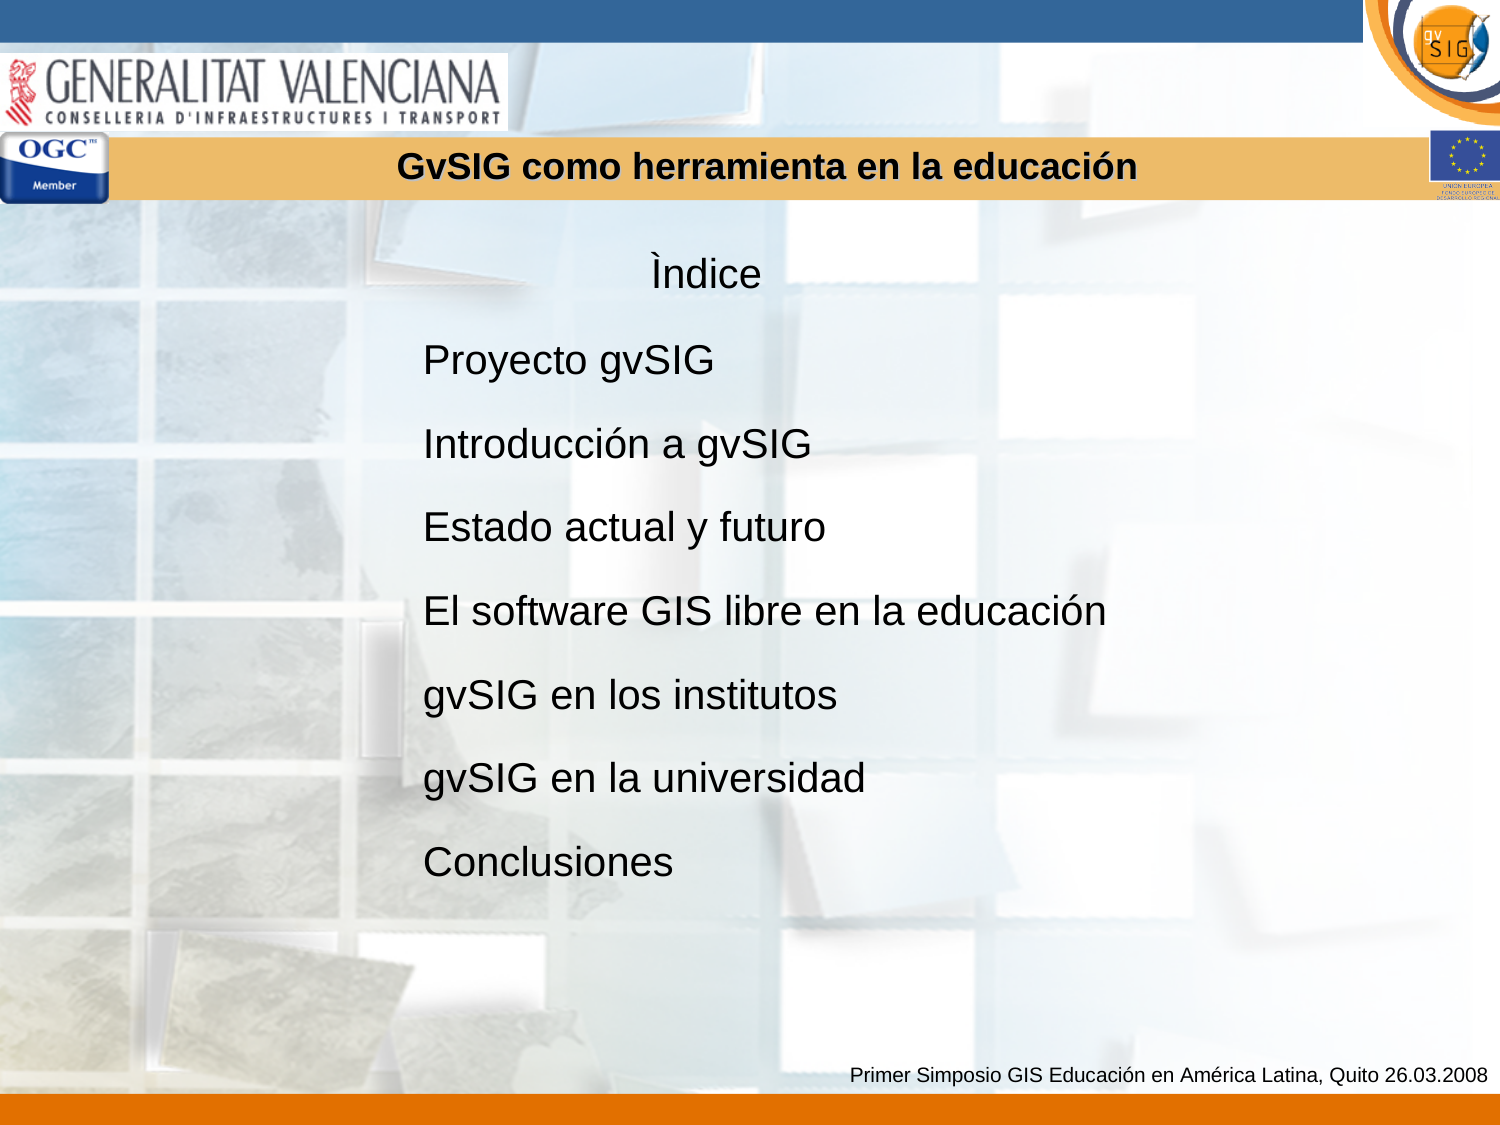

GvSIG como herramienta en la educación
Ìndice
 Proyecto gvSIG
 Introducción a gvSIG
 Estado actual y futuro
 El software GIS libre en la educación
 gvSIG en los institutos
 gvSIG en la universidad
 Conclusiones